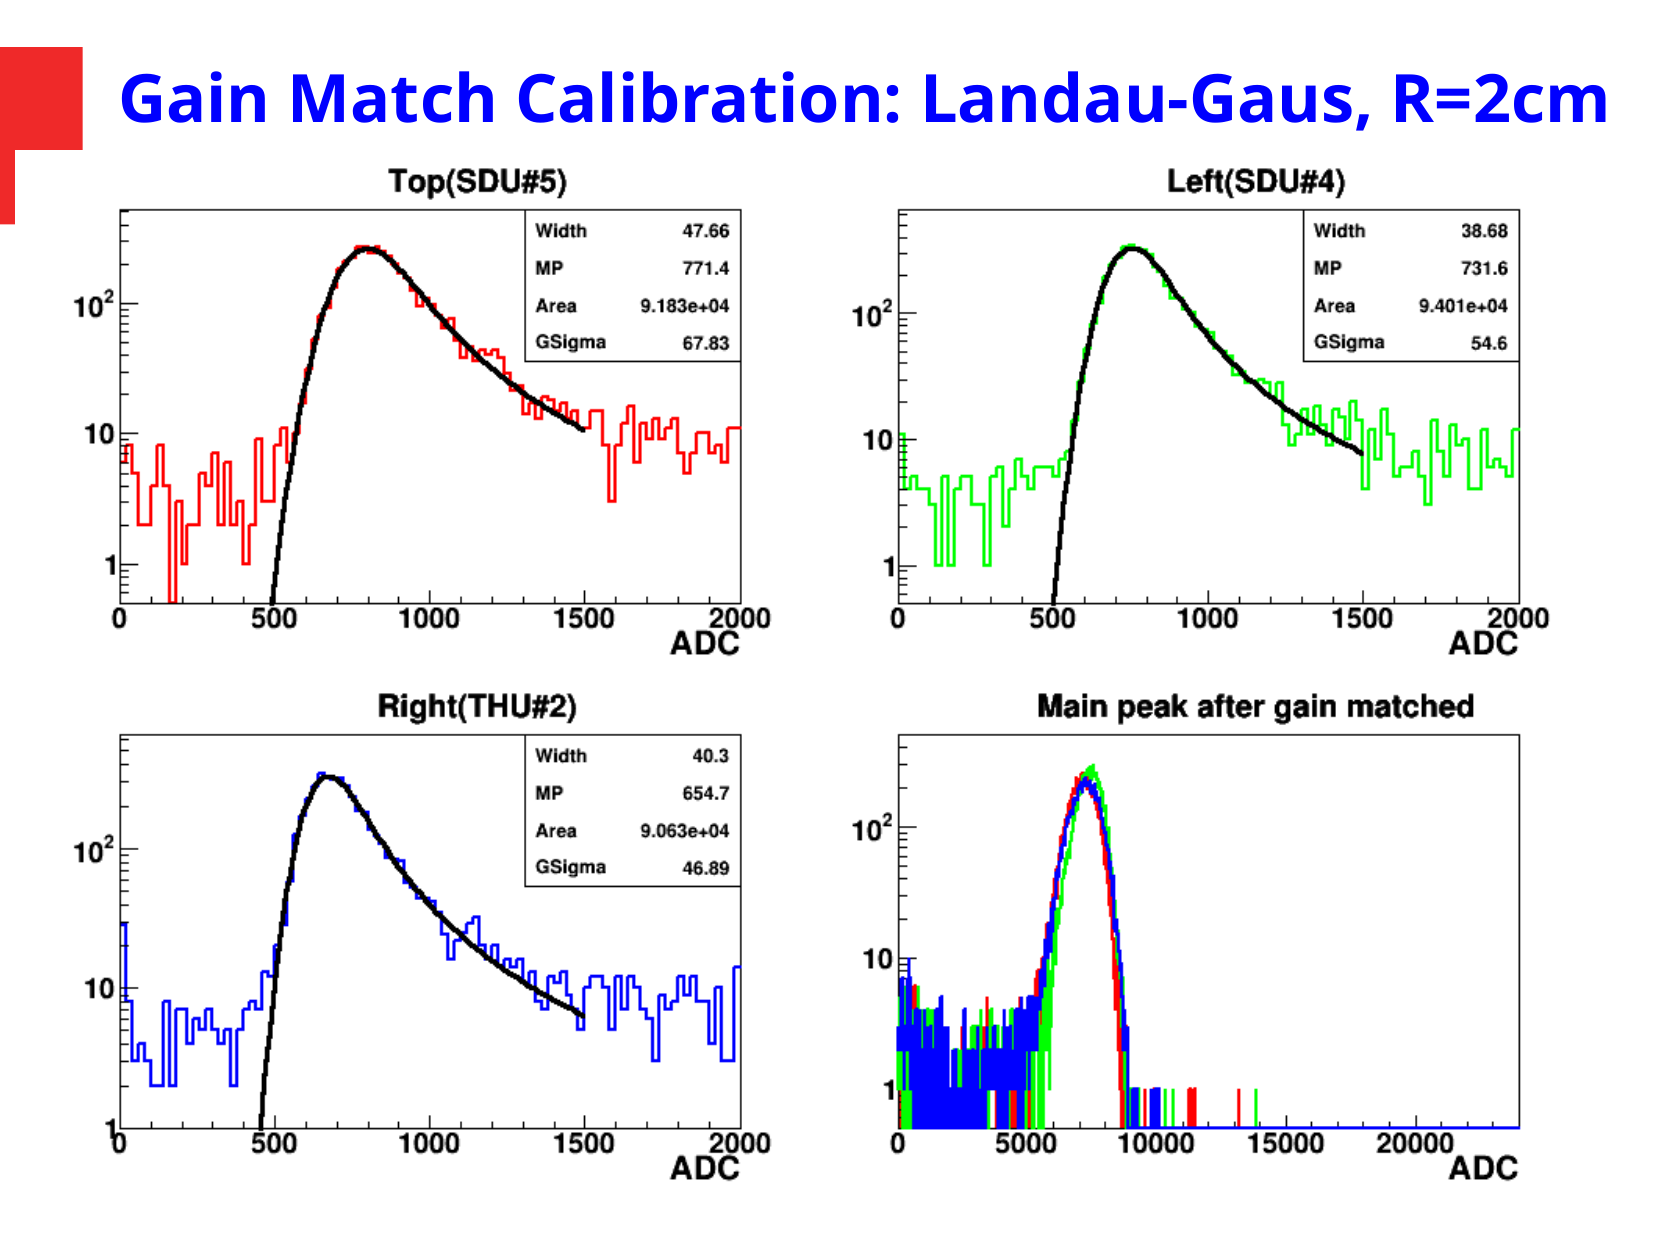

# Gain Match Calibration: Landau-Gaus, R=2cm
1
12